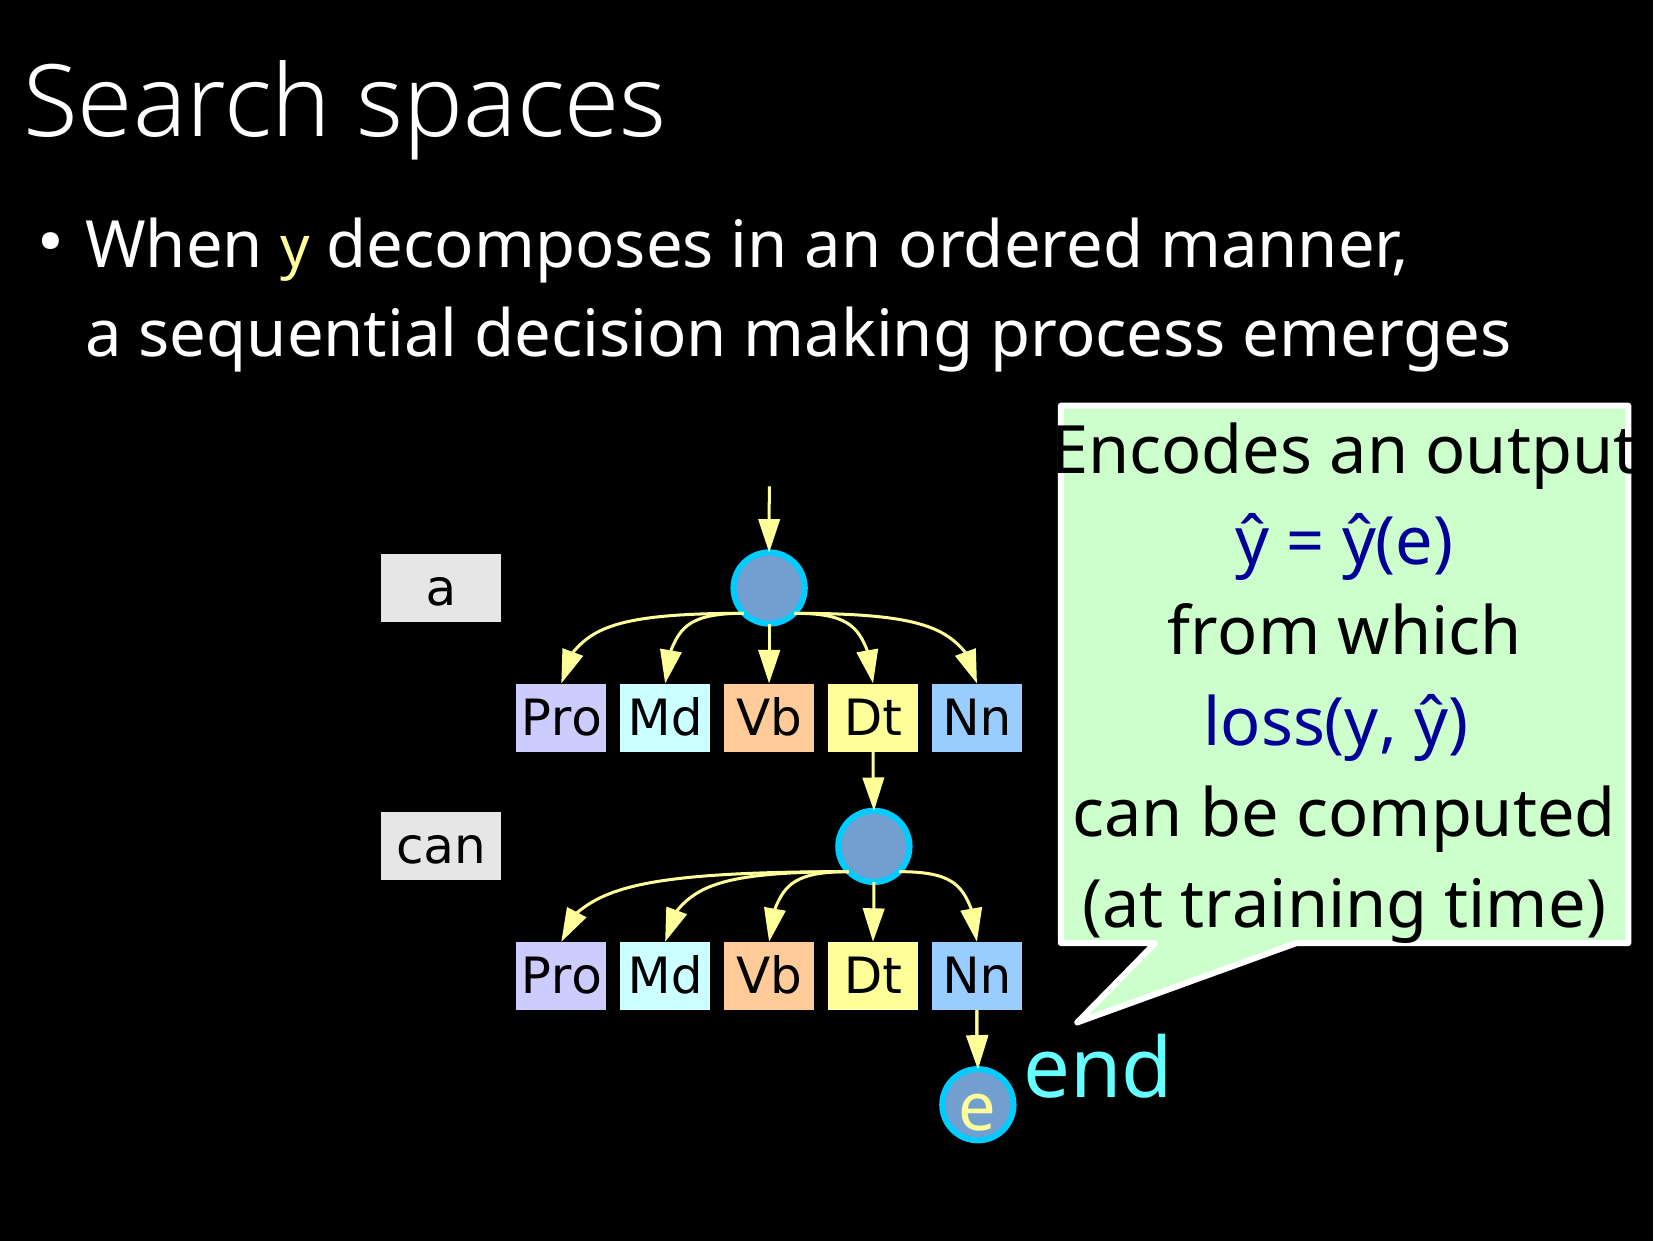

# Search spaces
When y decomposes in an ordered manner,
a sequential decision making process emerges
Encodes an output
ŷ = ŷ(e)
from which
loss(y, ŷ)
can be computed
(at training time)
a
Pro
Md
Vb
Dt
Nn
can
Pro
Md
Vb
Dt
Nn
end
e